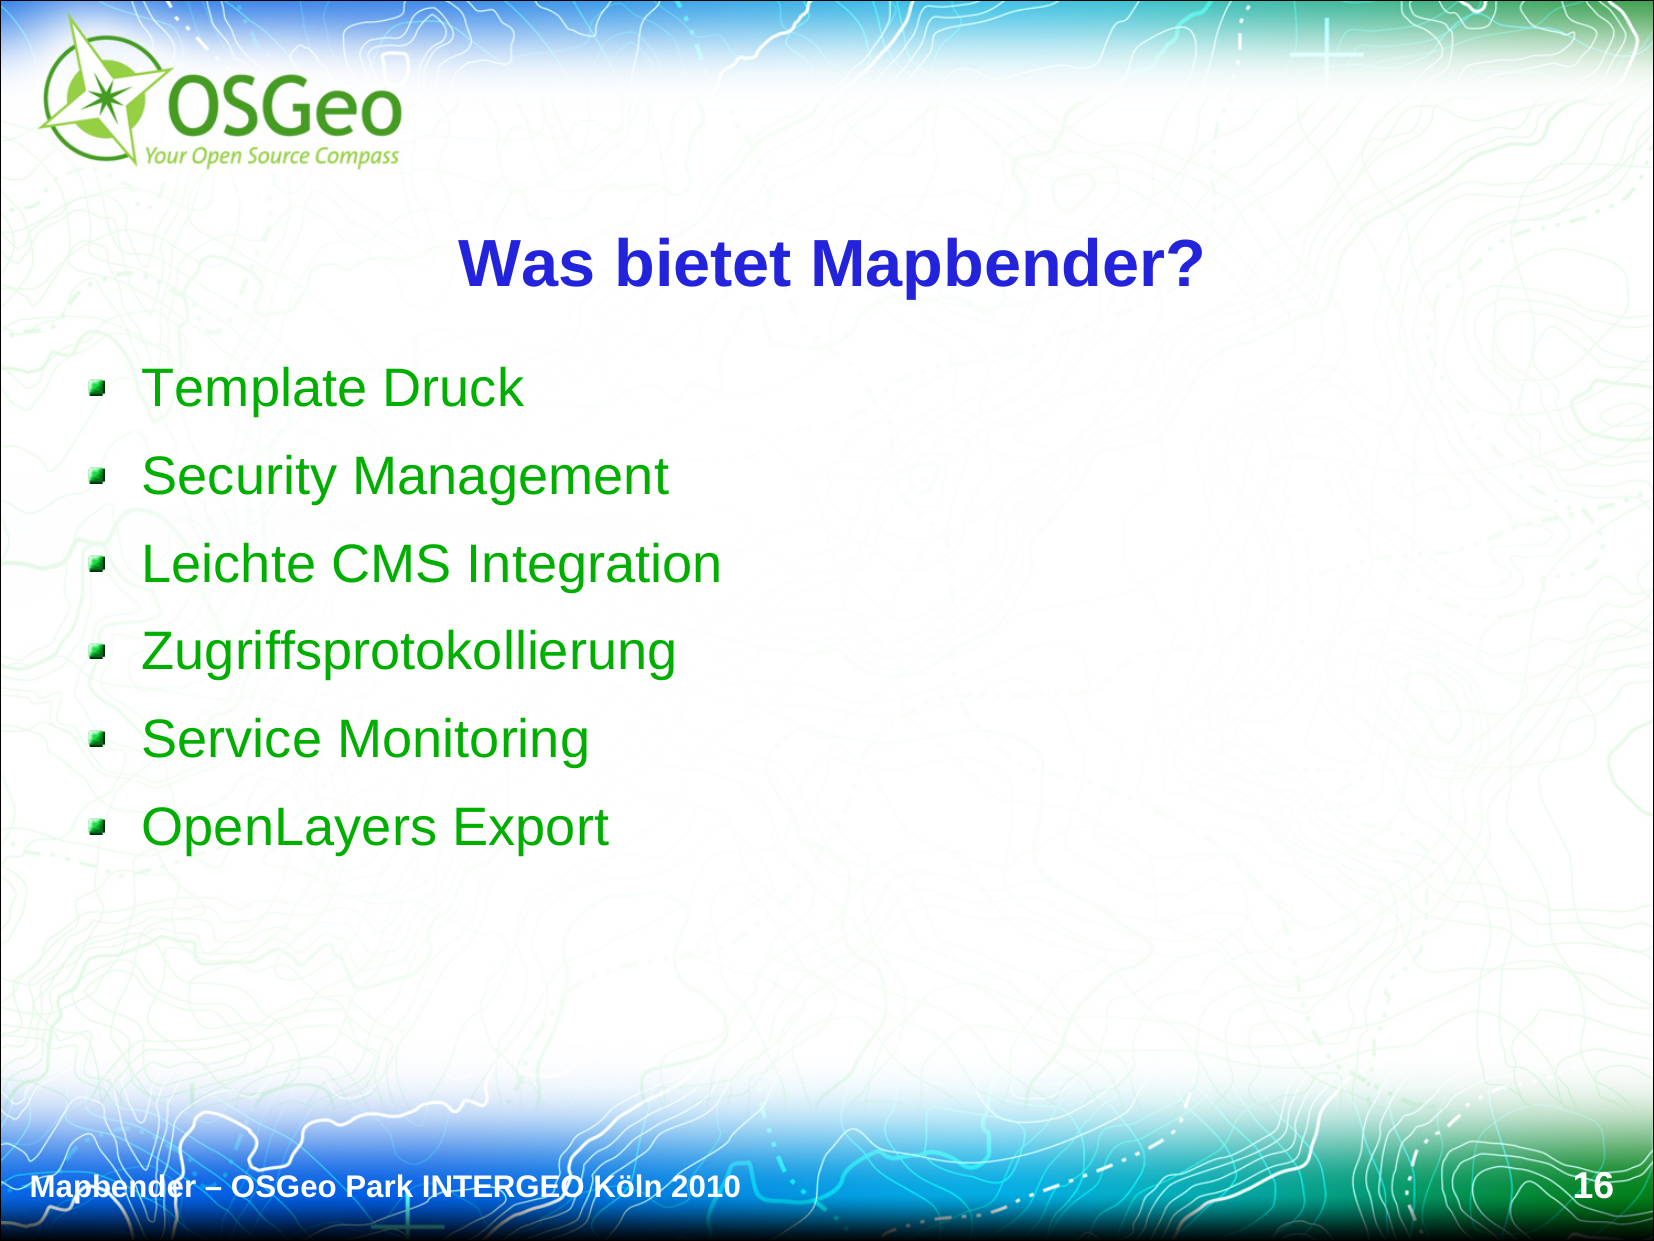

# Was bietet Mapbender?
Template Druck
Security Management
Leichte CMS Integration
Zugriffsprotokollierung
Service Monitoring
OpenLayers Export